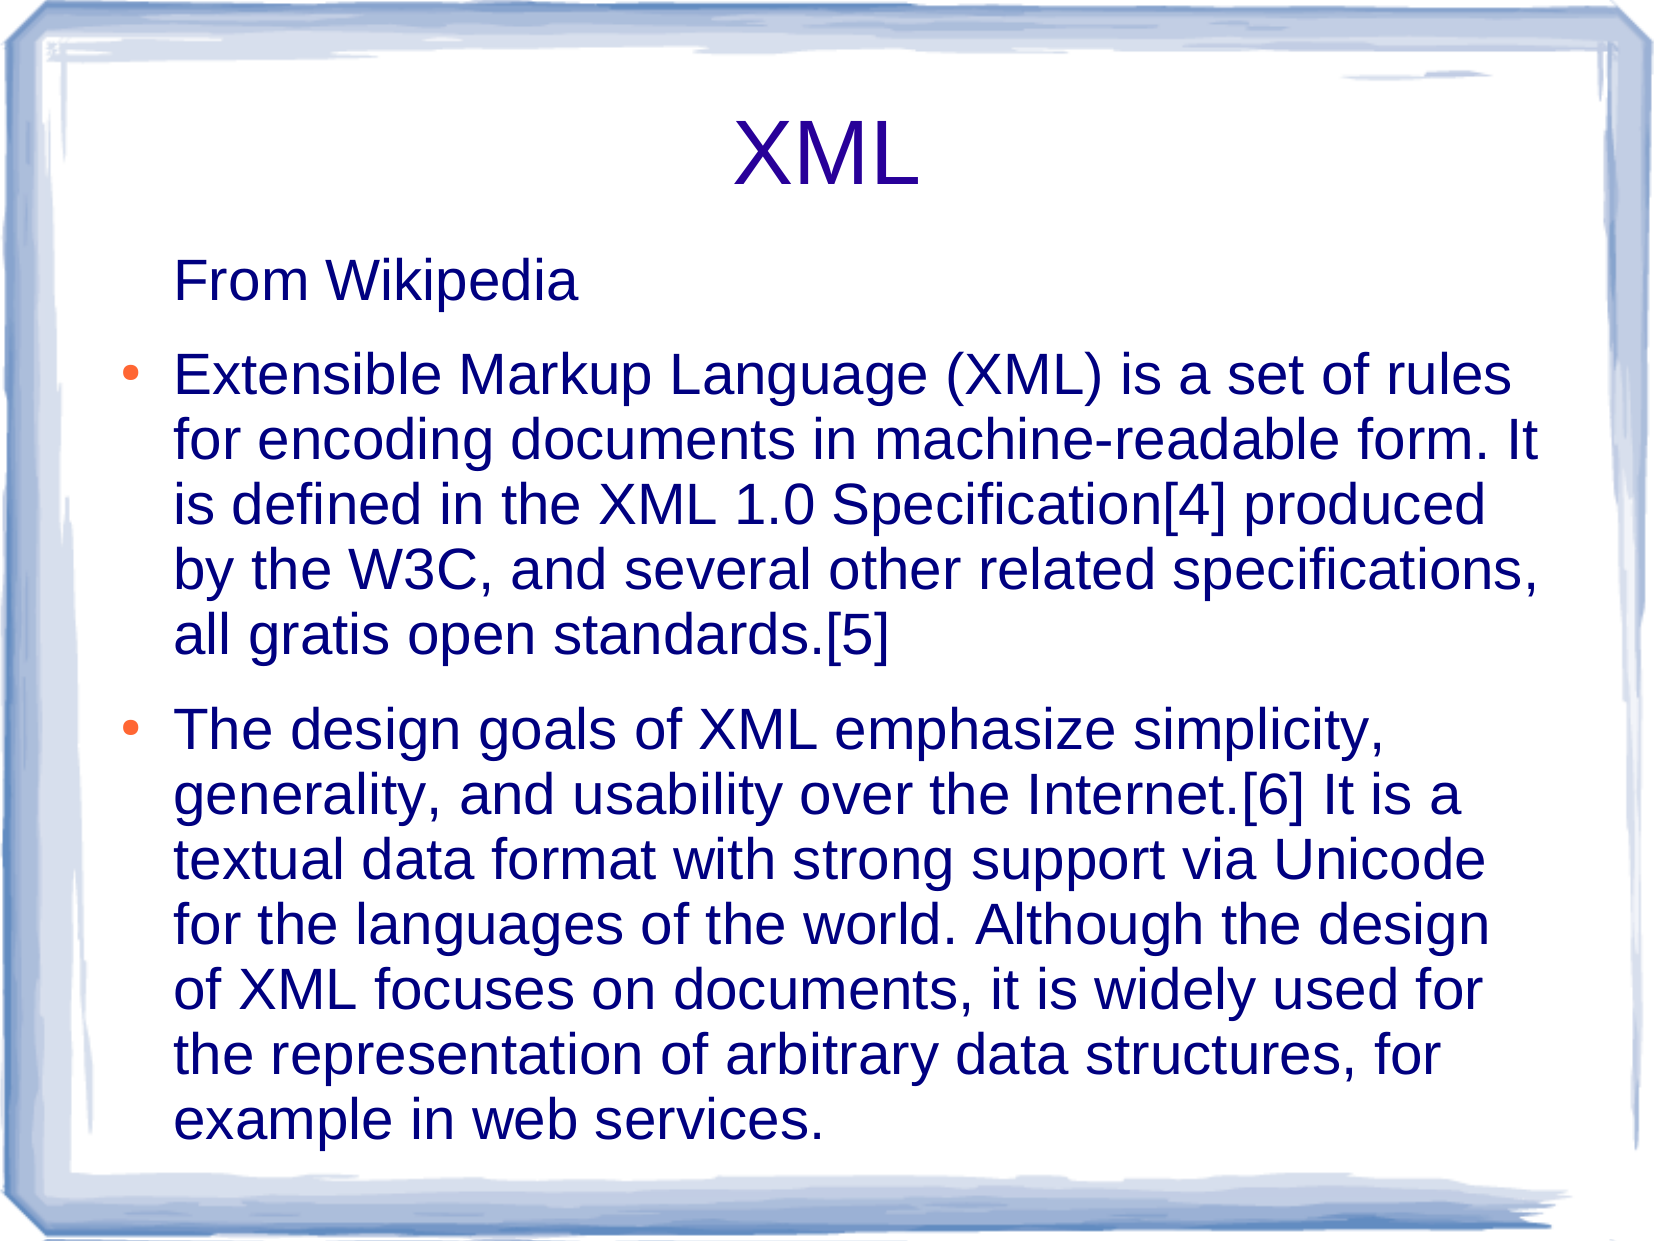

# XML
From Wikipedia
Extensible Markup Language (XML) is a set of rules for encoding documents in machine-readable form. It is defined in the XML 1.0 Specification[4] produced by the W3C, and several other related specifications, all gratis open standards.[5]
The design goals of XML emphasize simplicity, generality, and usability over the Internet.[6] It is a textual data format with strong support via Unicode for the languages of the world. Although the design of XML focuses on documents, it is widely used for the representation of arbitrary data structures, for example in web services.